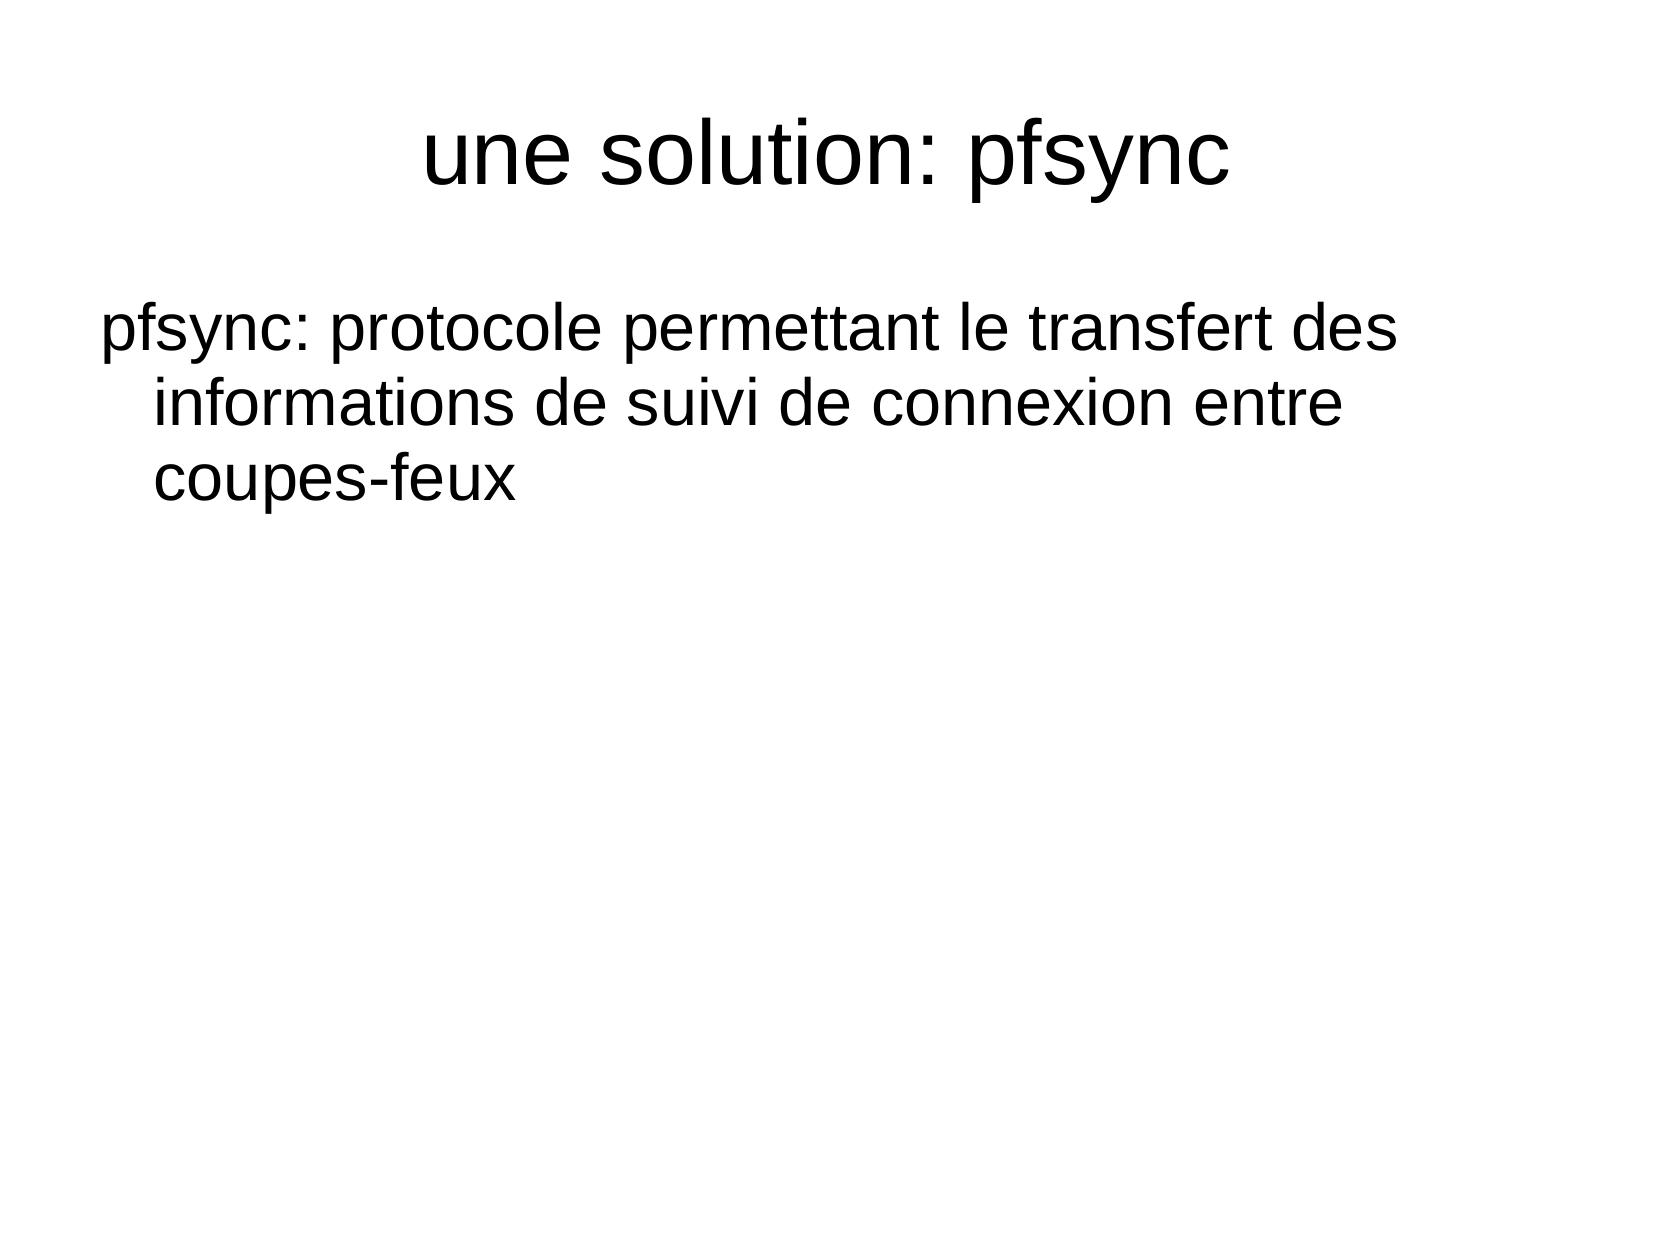

# une solution: pfsync
pfsync: protocole permettant le transfert des informations de suivi de connexion entre coupes-feux